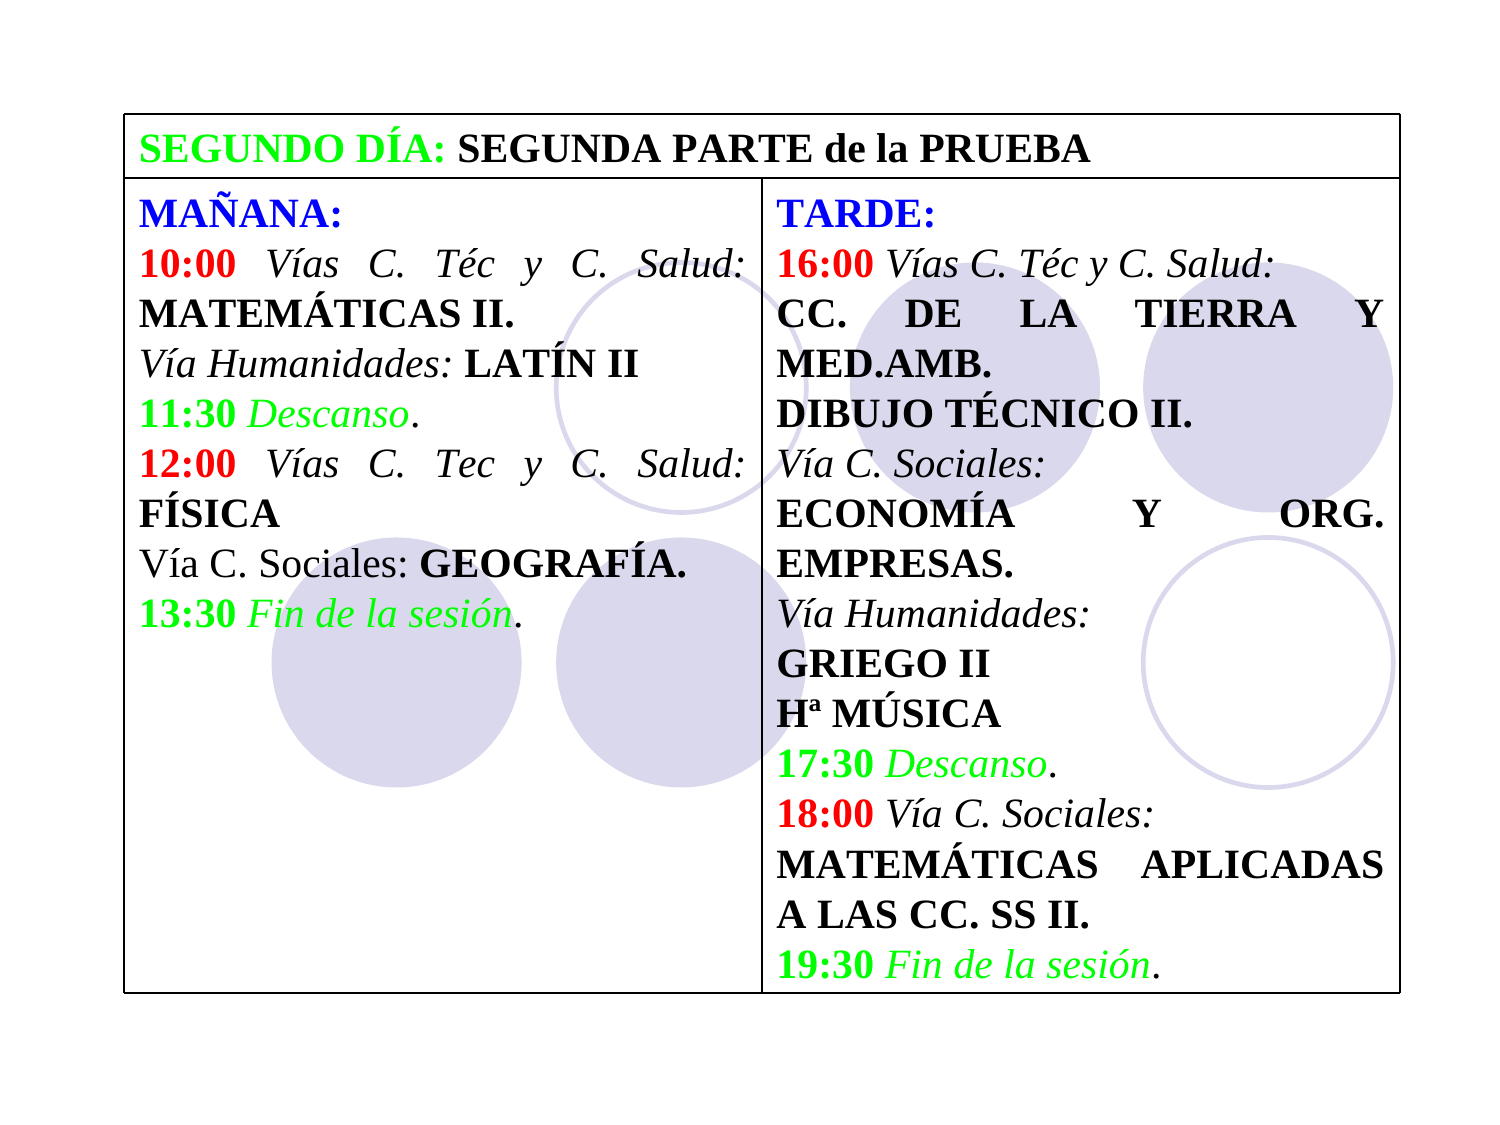

SEGUNDO DÍA: SEGUNDA PARTE de la PRUEBA
MAÑANA:
10:00 Vías C. Téc y C. Salud: MATEMÁTICAS II.
Vía Humanidades: LATÍN II
11:30 Descanso.
12:00 Vías C. Tec y C. Salud: FÍSICA
Vía C. Sociales: GEOGRAFÍA.
13:30 Fin de la sesión.
TARDE:
16:00 Vías C. Téc y C. Salud:
CC. DE LA TIERRA Y MED.AMB.
DIBUJO TÉCNICO II.
Vía C. Sociales:
ECONOMÍA Y ORG. EMPRESAS.
Vía Humanidades:
GRIEGO II
Hª MÚSICA
17:30 Descanso.
18:00 Vía C. Sociales:
MATEMÁTICAS APLICADAS A LAS CC. SS II.
19:30 Fin de la sesión.